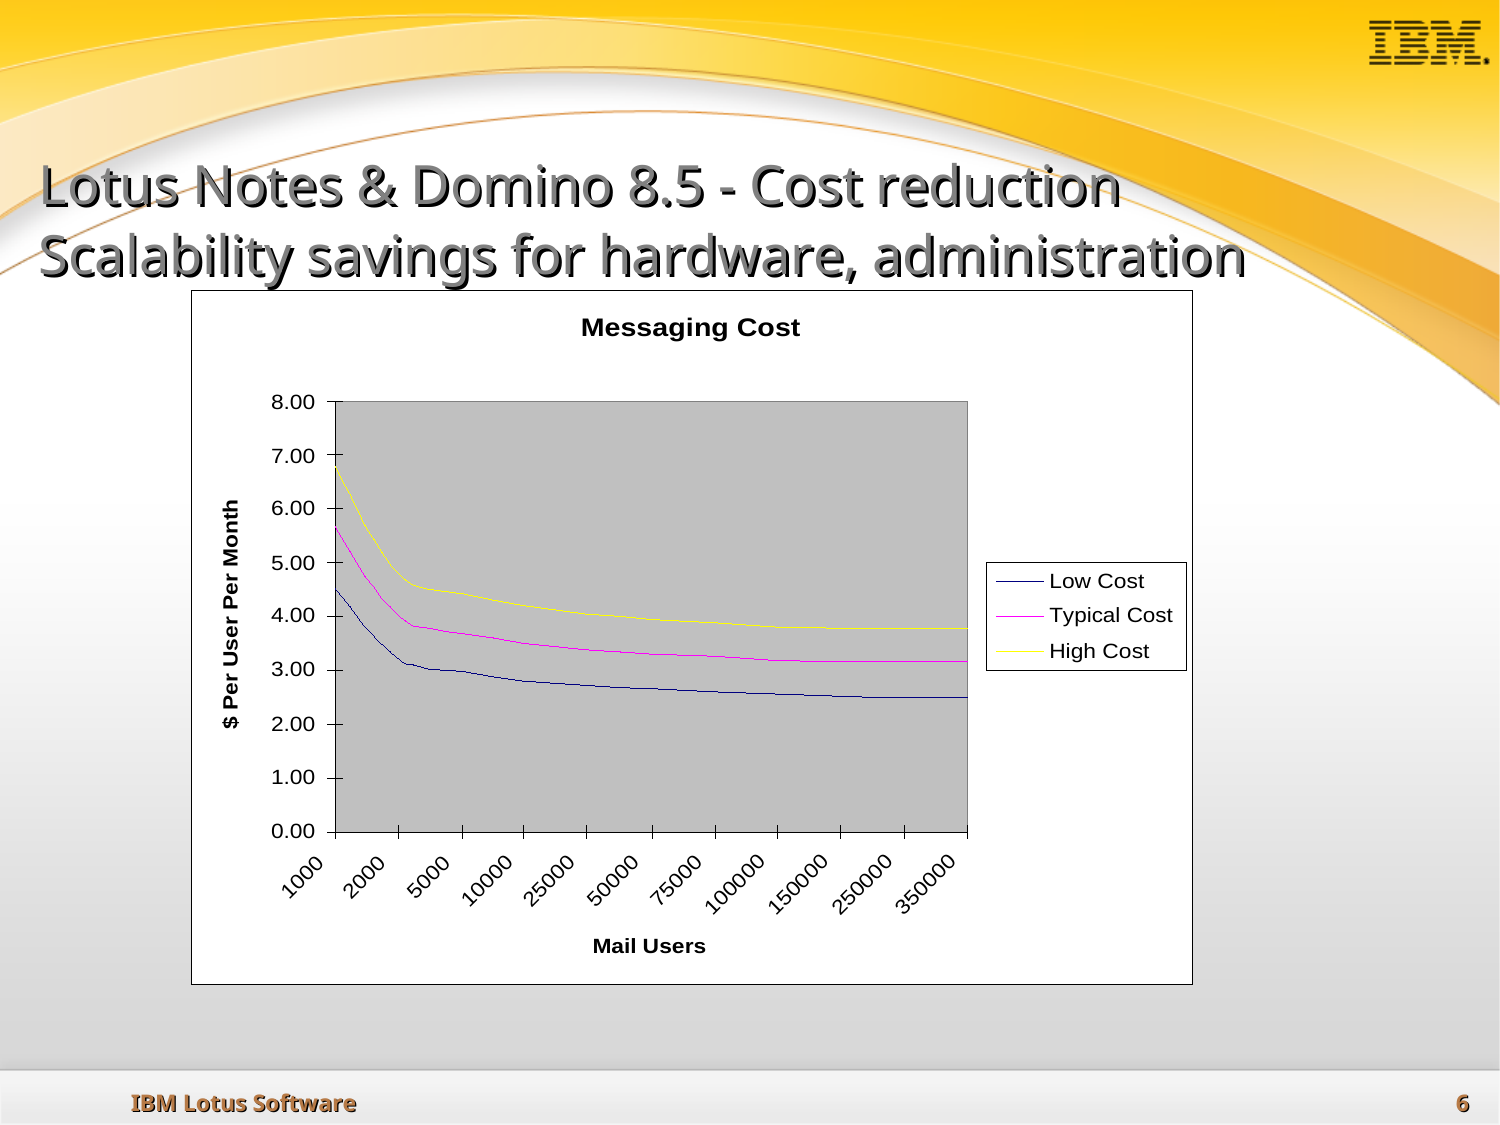

# Lotus Notes & Domino 8.5 - Cost reduction Scalability savings for hardware, administration
Messaging Cost
8.00
7.00
6.00
5.00
Low Cost
$ Per User Per Month
4.00
Typical Cost
High Cost
3.00
2.00
1.00
0.00
1000
2000
5000
10000
25000
50000
75000
100000
150000
250000
350000
Mail Users
IBM Lotus Software
6